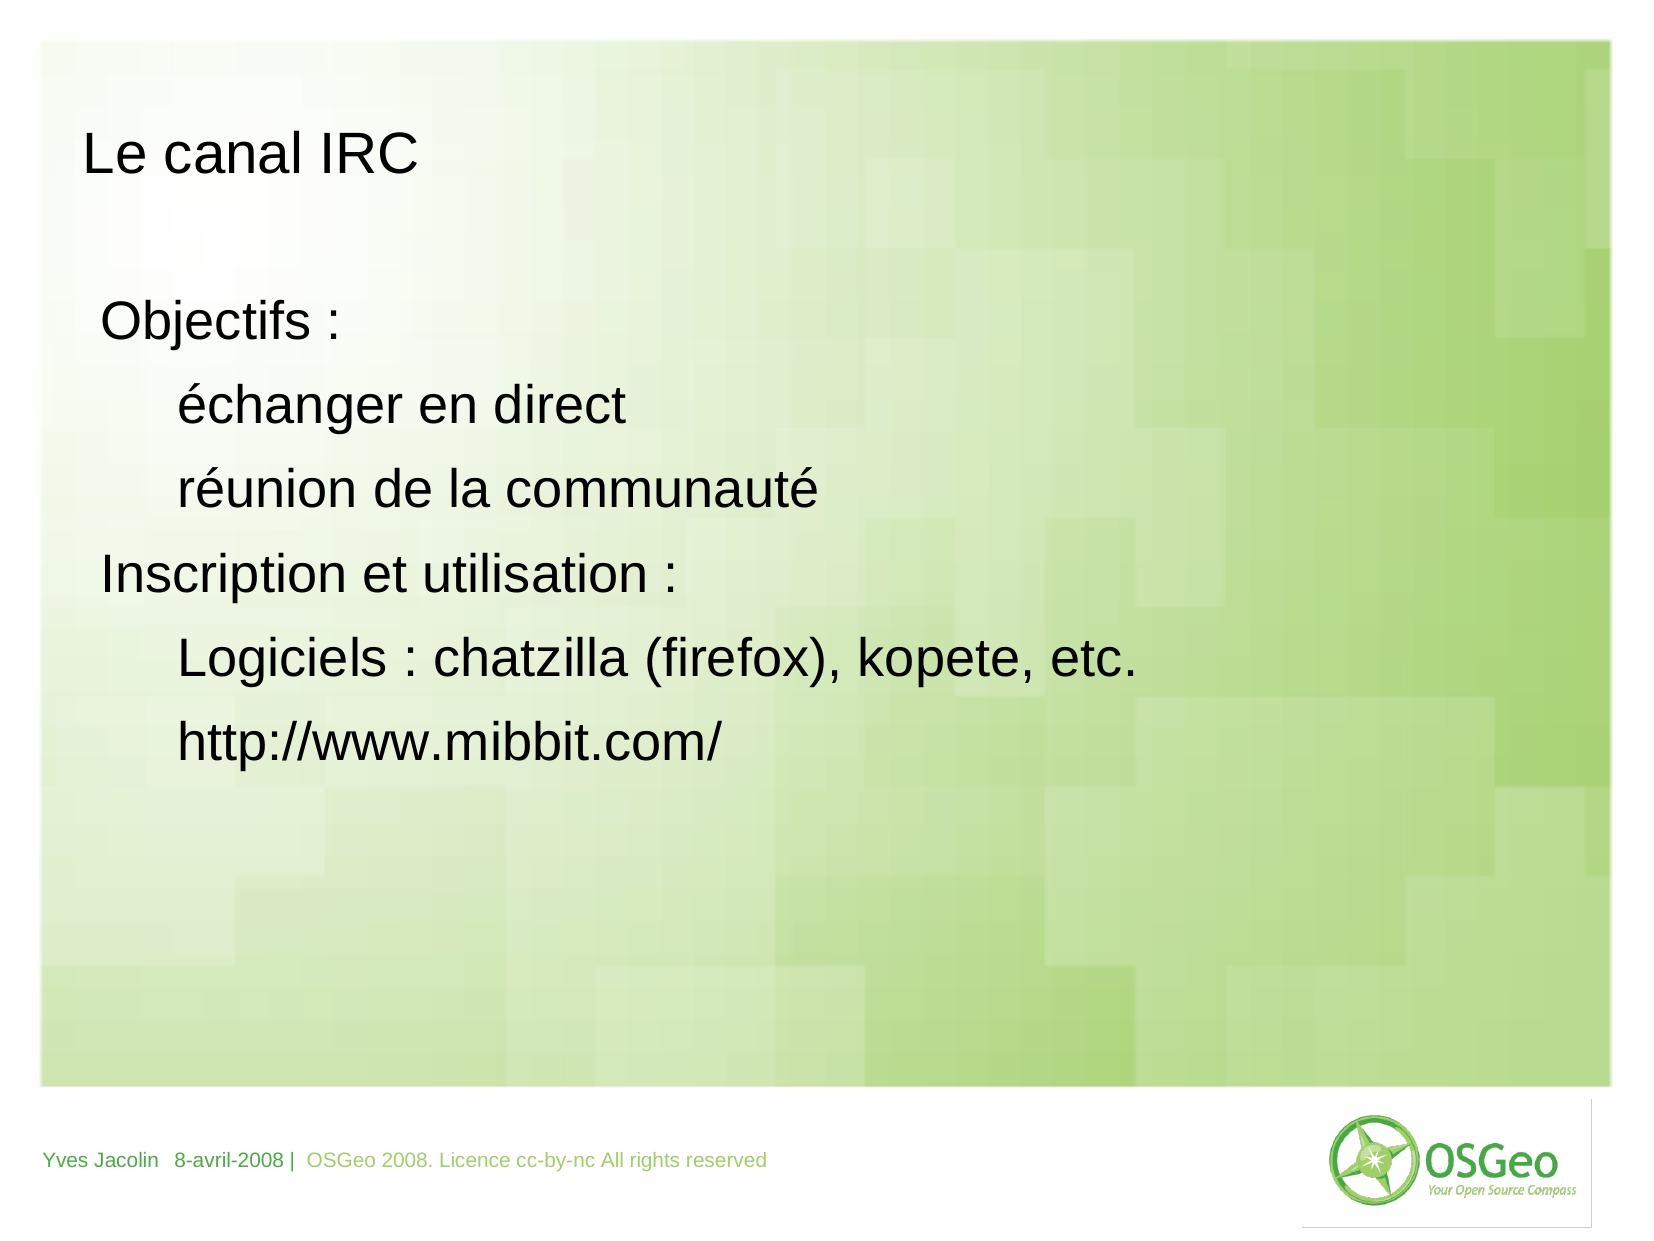

# Le canal IRC
Objectifs :
échanger en direct
réunion de la communauté
Inscription et utilisation :
Logiciels : chatzilla (firefox), kopete, etc.
http://www.mibbit.com/